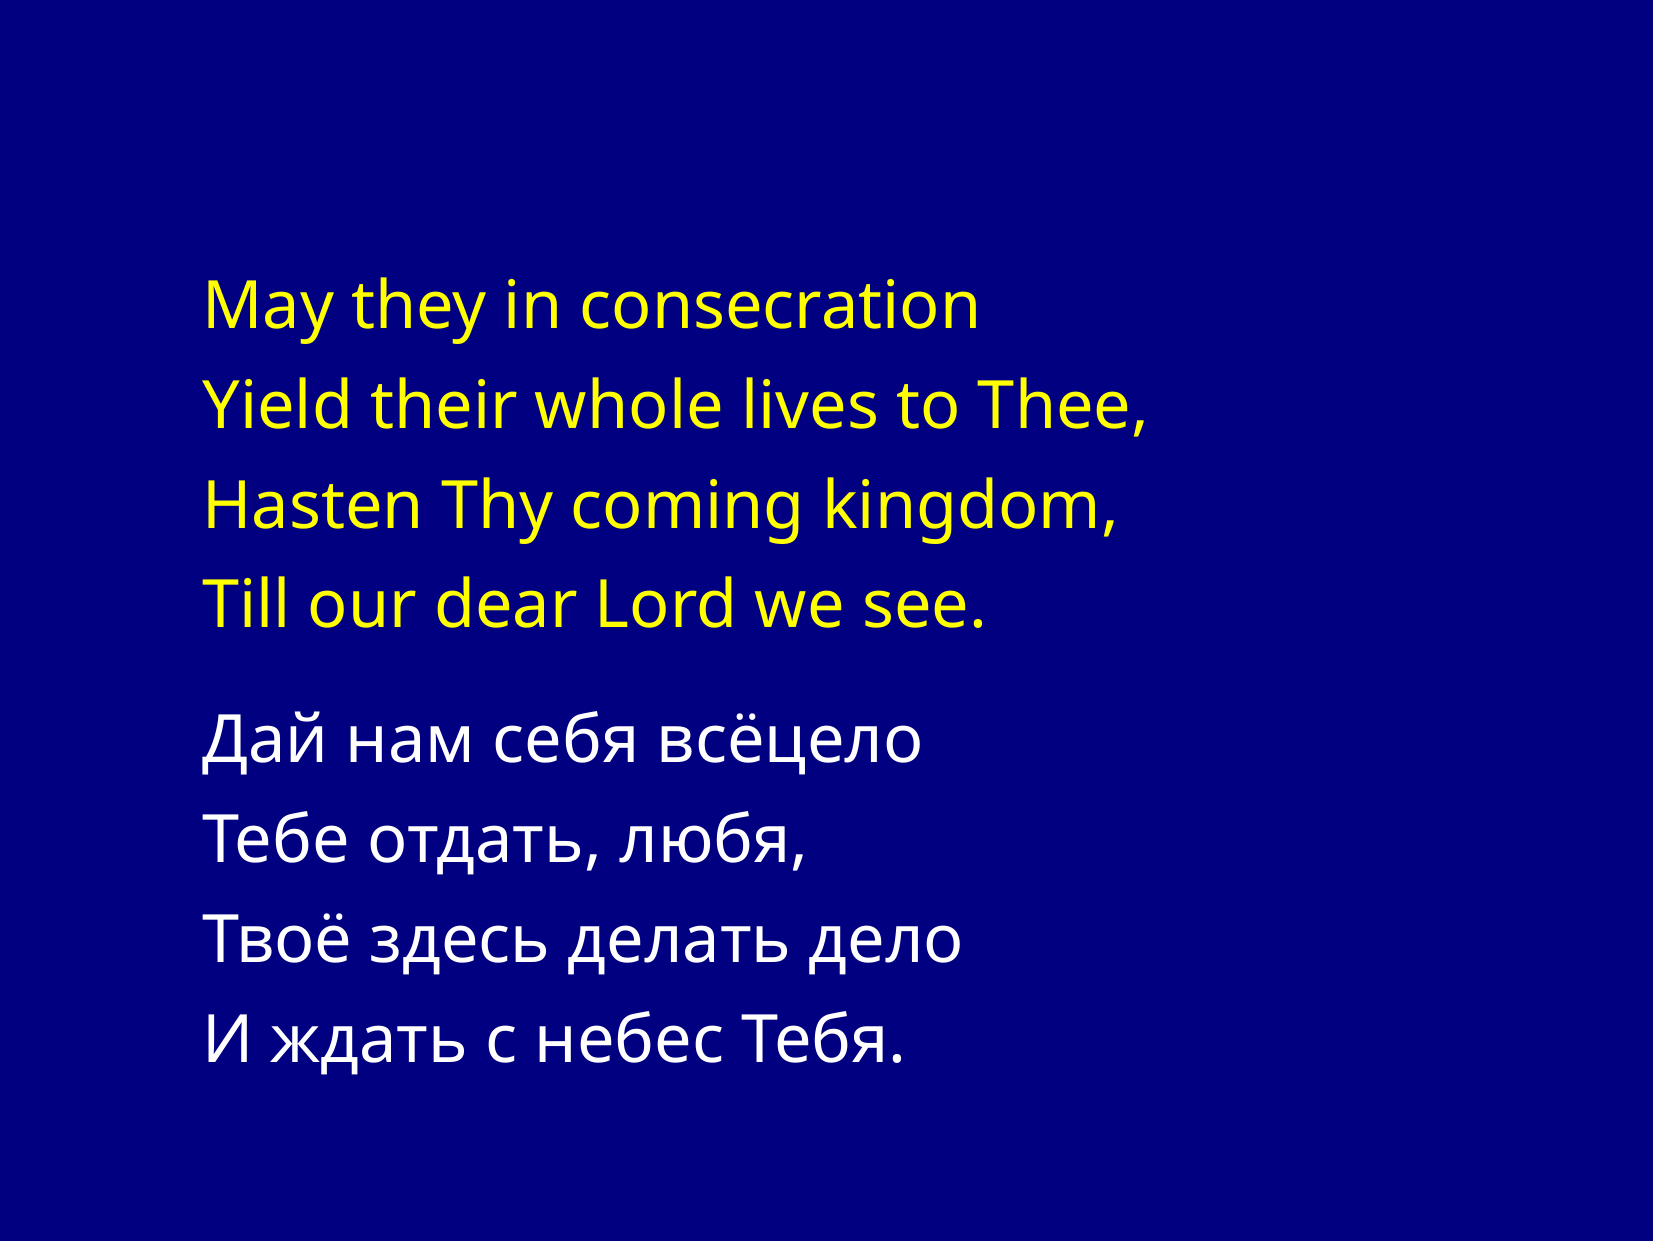

May they in consecration
	Yield their whole lives to Thee,
	Hasten Thy coming kingdom,
	Till our dear Lord we see.
	Дай нам себя всёцело
	Тебе отдать, любя,
	Твоё здесь делать дело
	И ждать с небес Тебя.